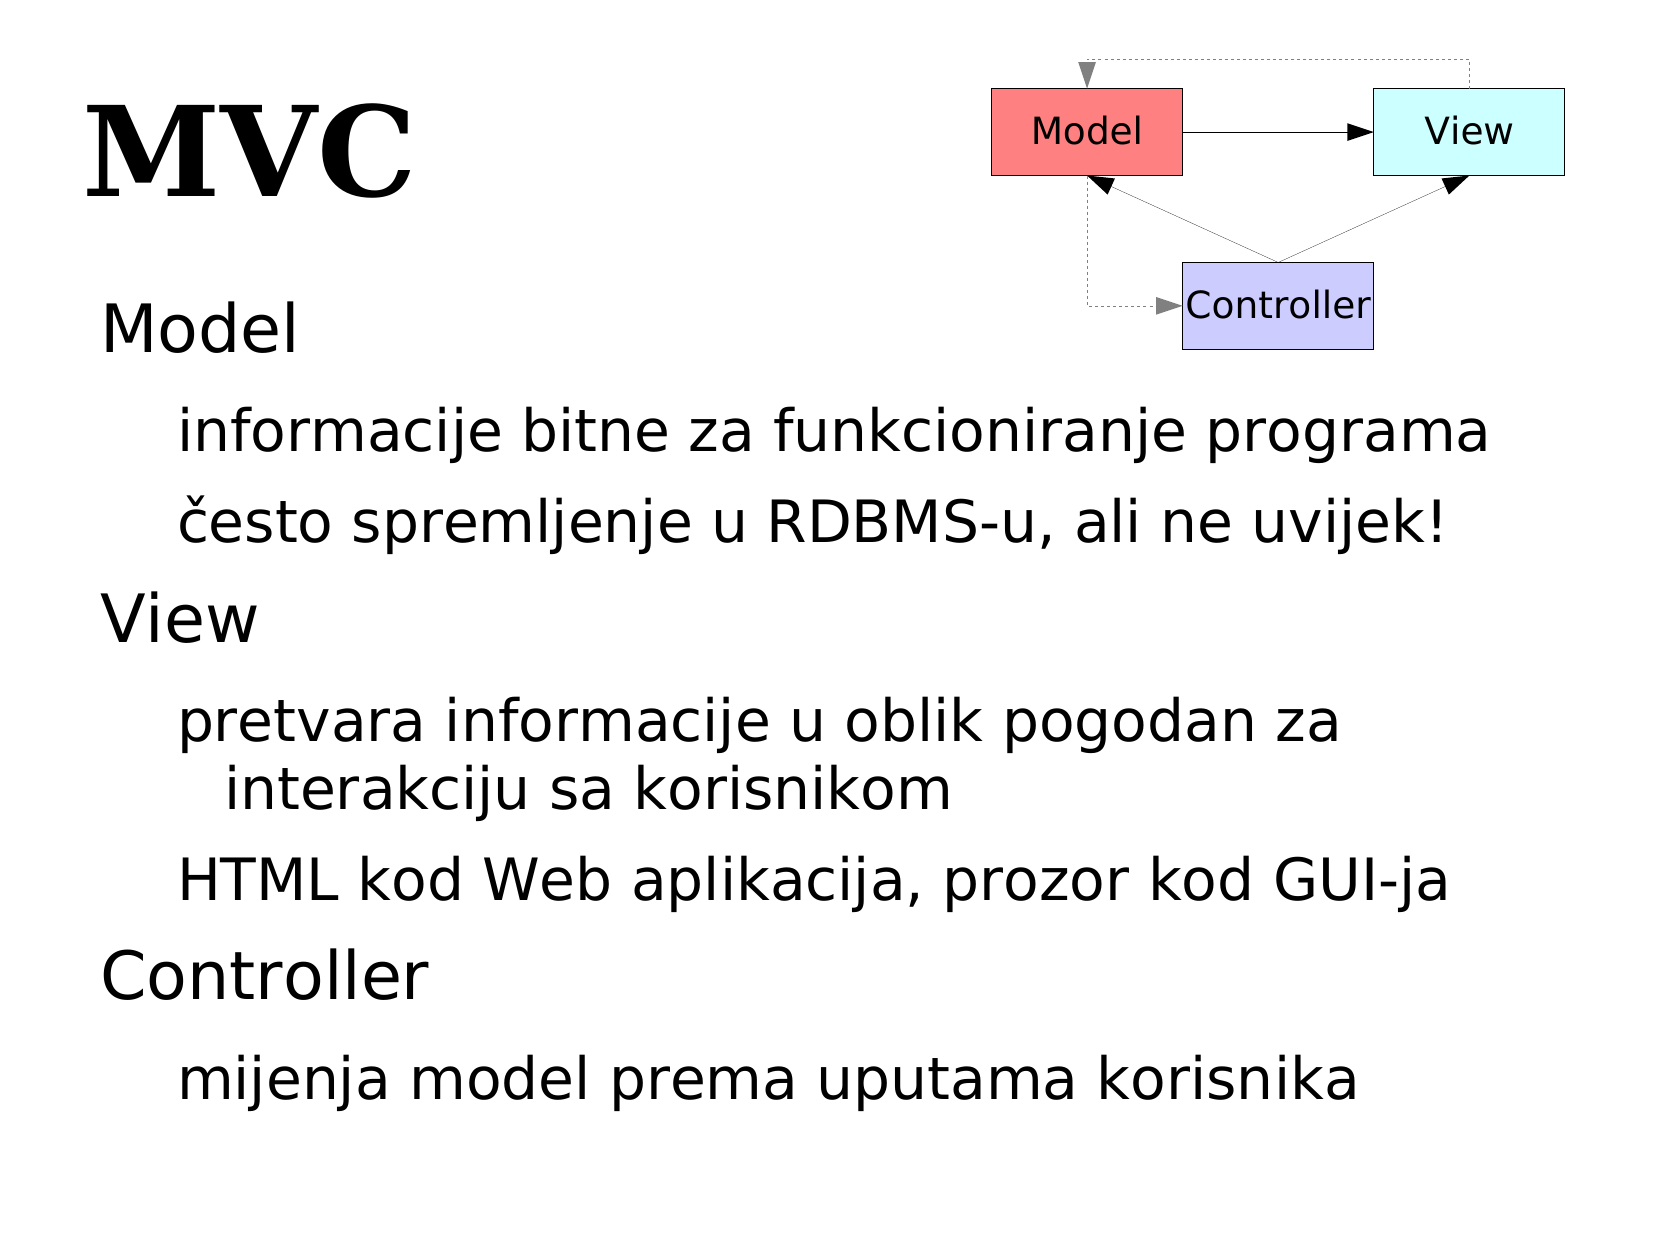

# MVC
Model
View
Controller
Model
informacije bitne za funkcioniranje programa
često spremljenje u RDBMS-u, ali ne uvijek!
View
pretvara informacije u oblik pogodan za interakciju sa korisnikom
HTML kod Web aplikacija, prozor kod GUI-ja
Controller
mijenja model prema uputama korisnika